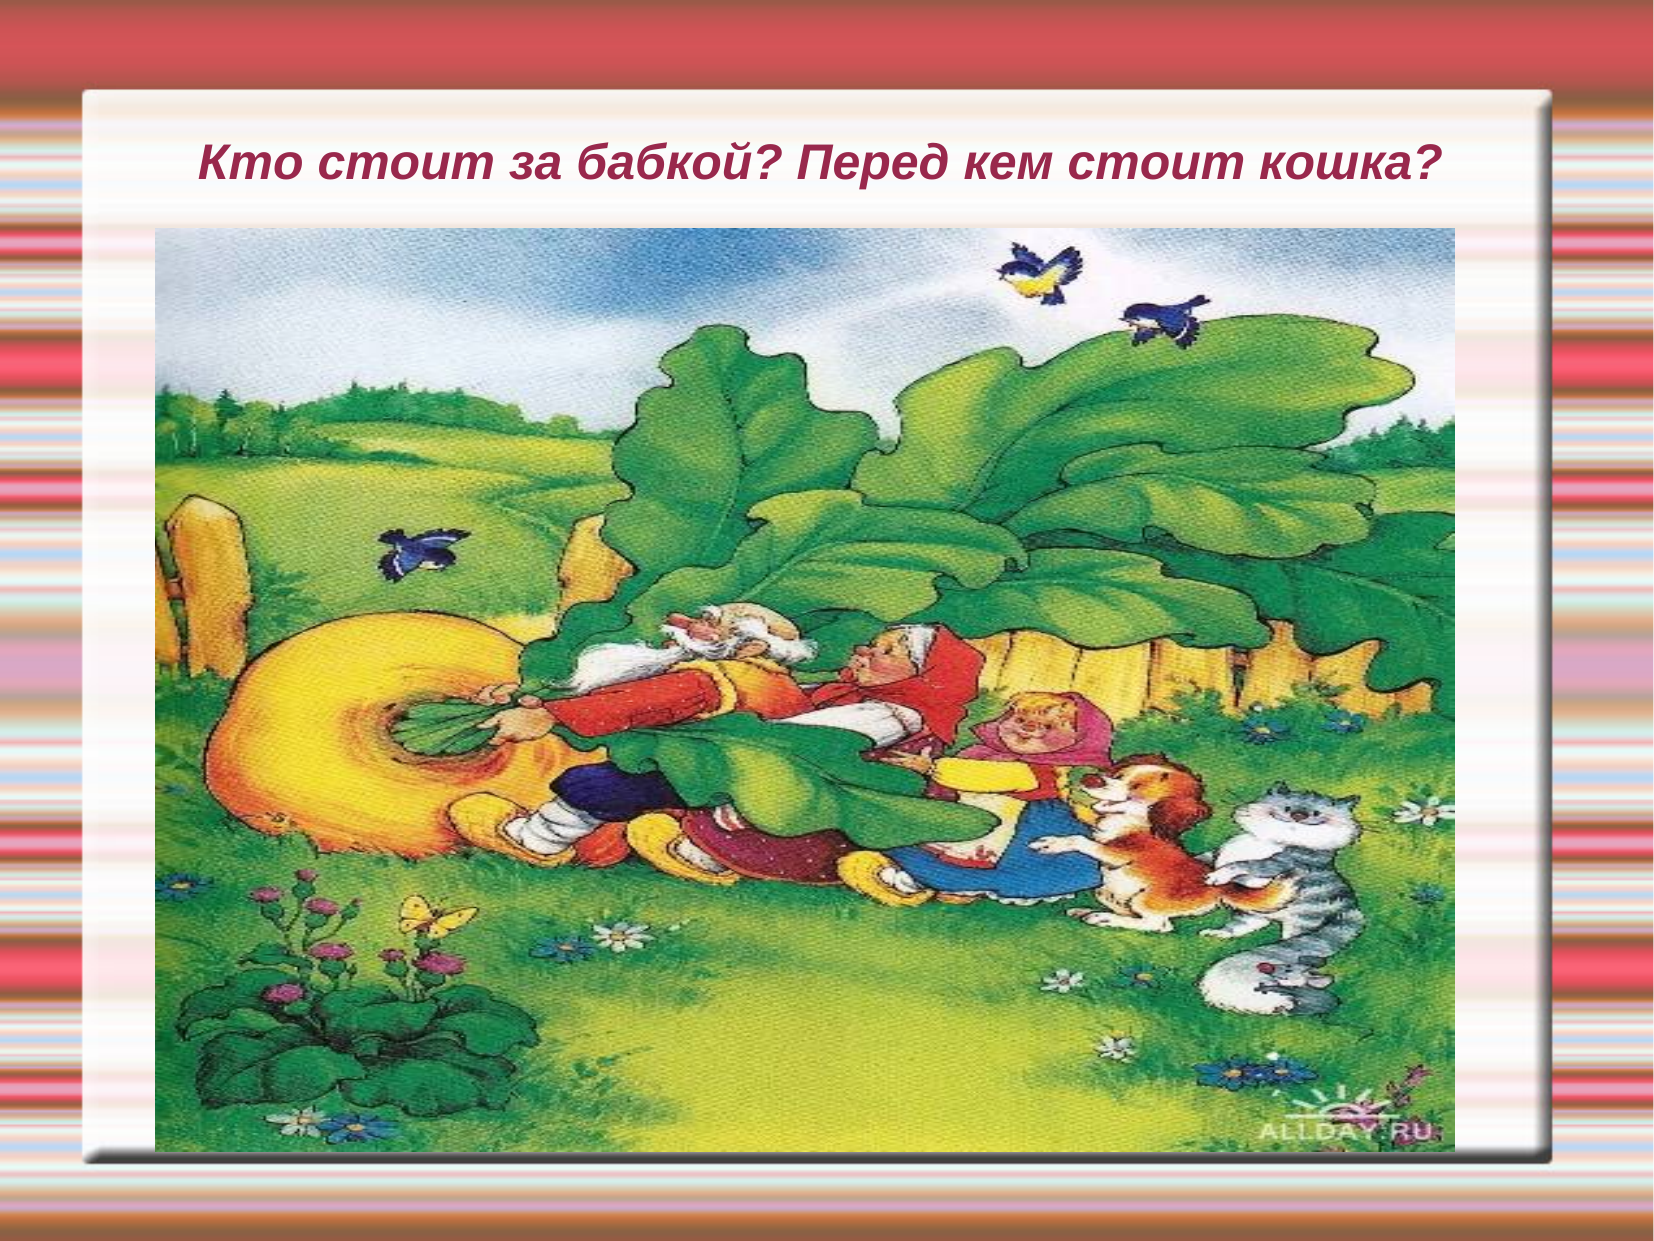

# Кто стоит за бабкой? Перед кем стоит кошка?